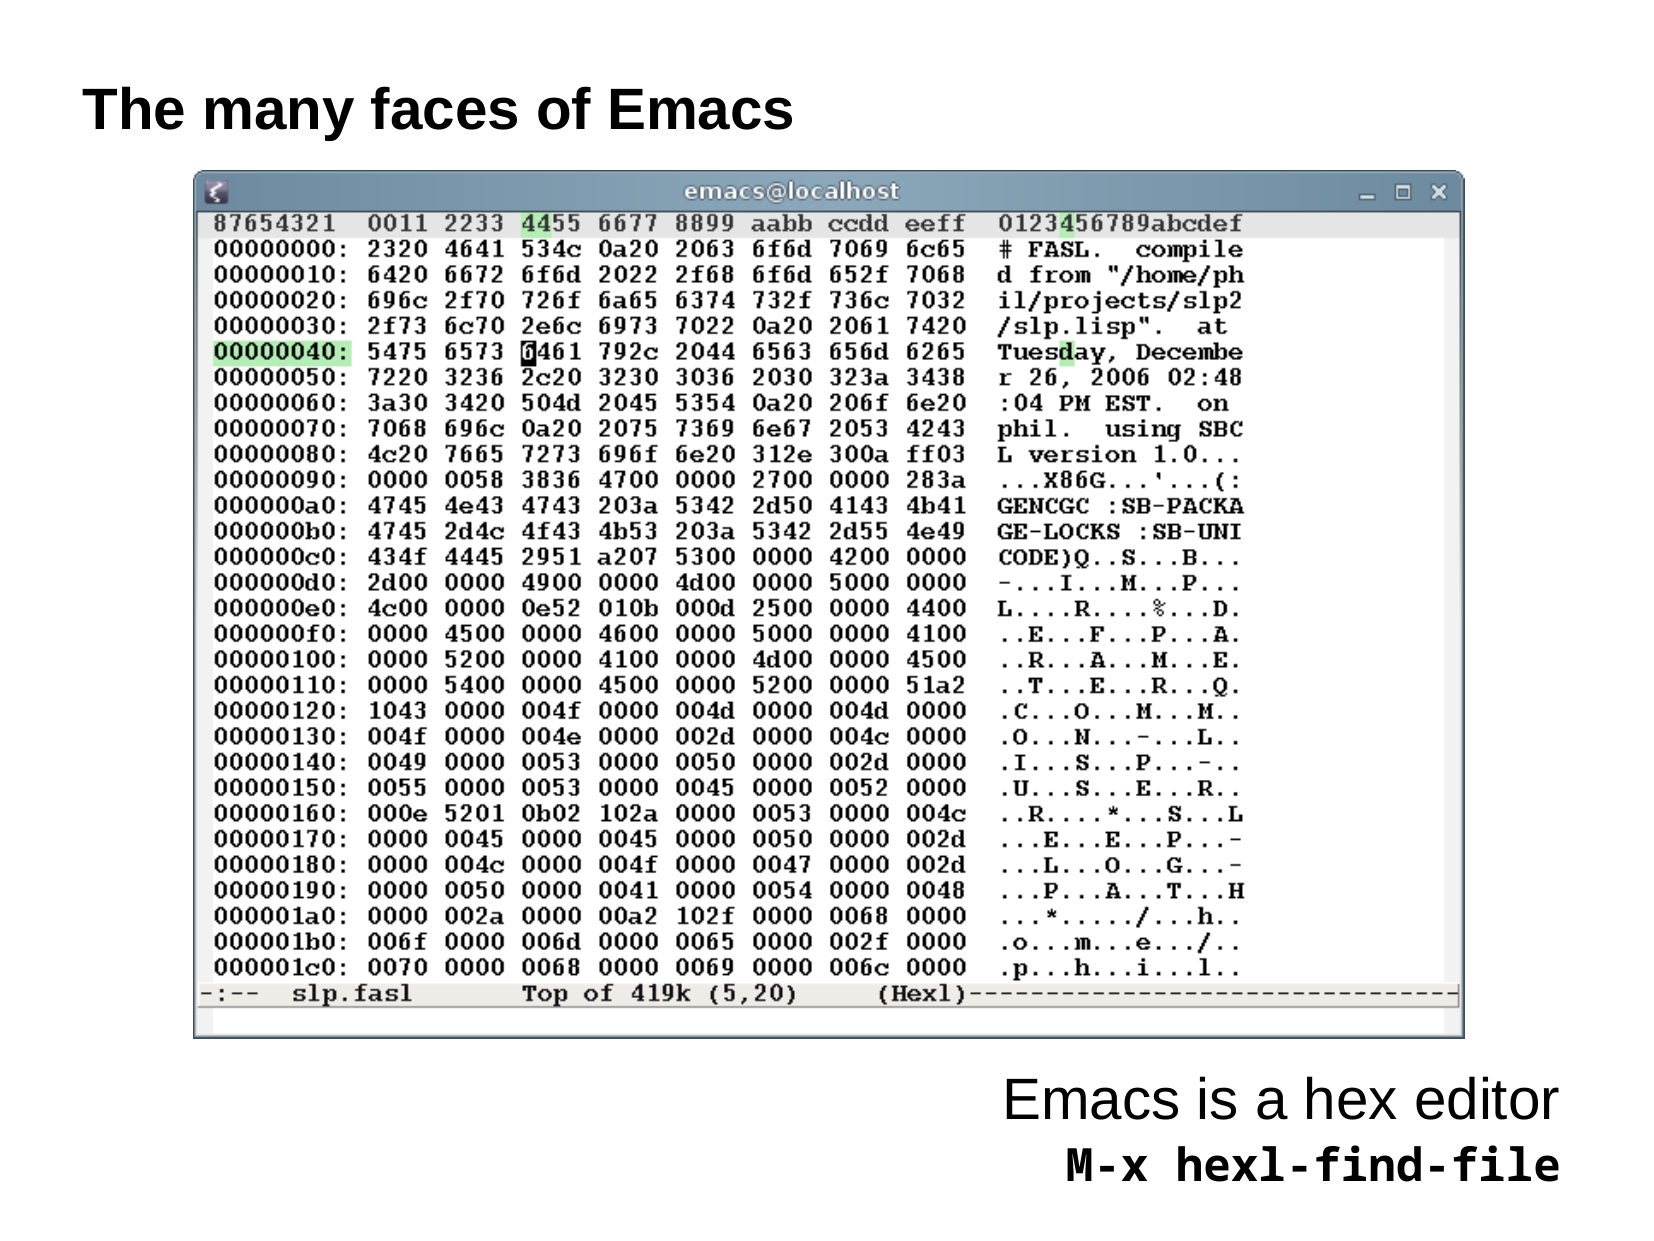

# The many faces of Emacs
Emacs is a hex editor
M-x hexl-find-file